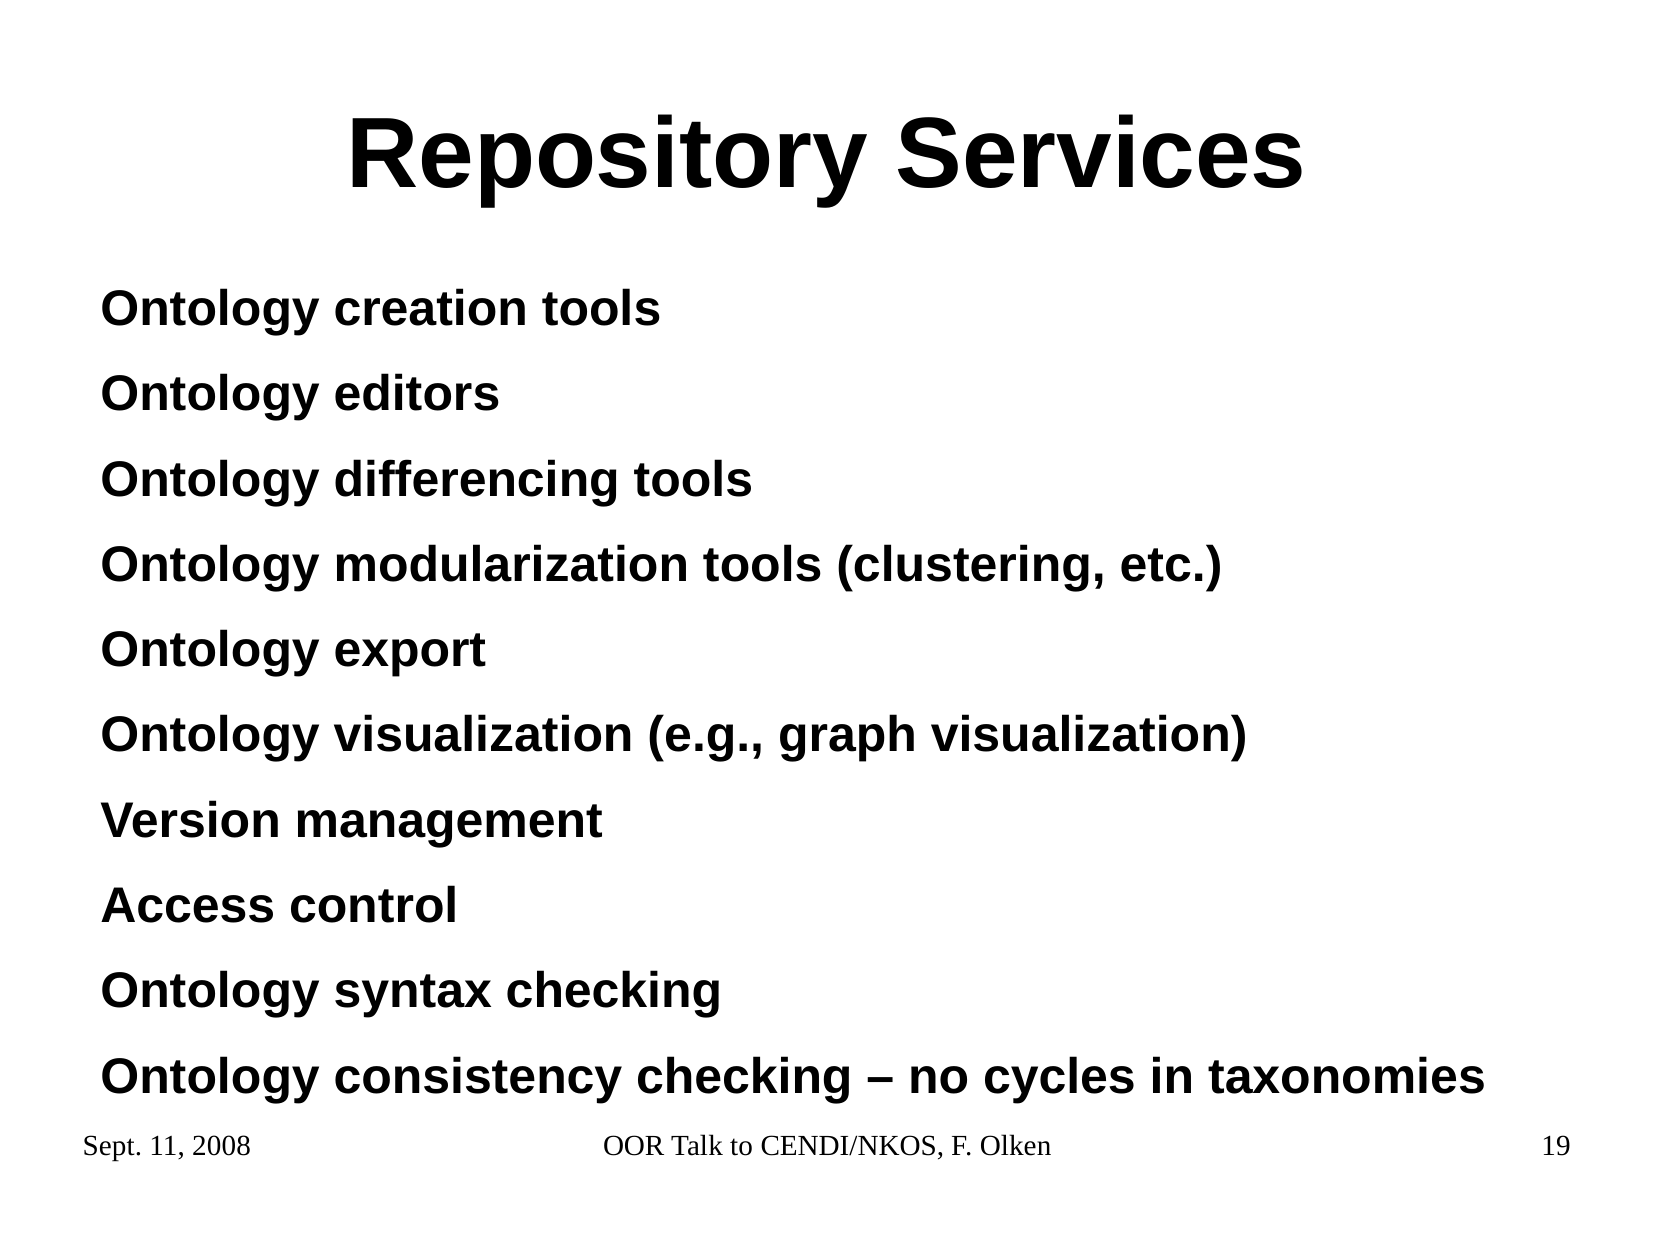

# Repository Services
Ontology creation tools
Ontology editors
Ontology differencing tools
Ontology modularization tools (clustering, etc.)
Ontology export
Ontology visualization (e.g., graph visualization)
Version management
Access control
Ontology syntax checking
Ontology consistency checking – no cycles in taxonomies
Sept. 11, 2008
OOR Talk to CENDI/NKOS, F. Olken
19